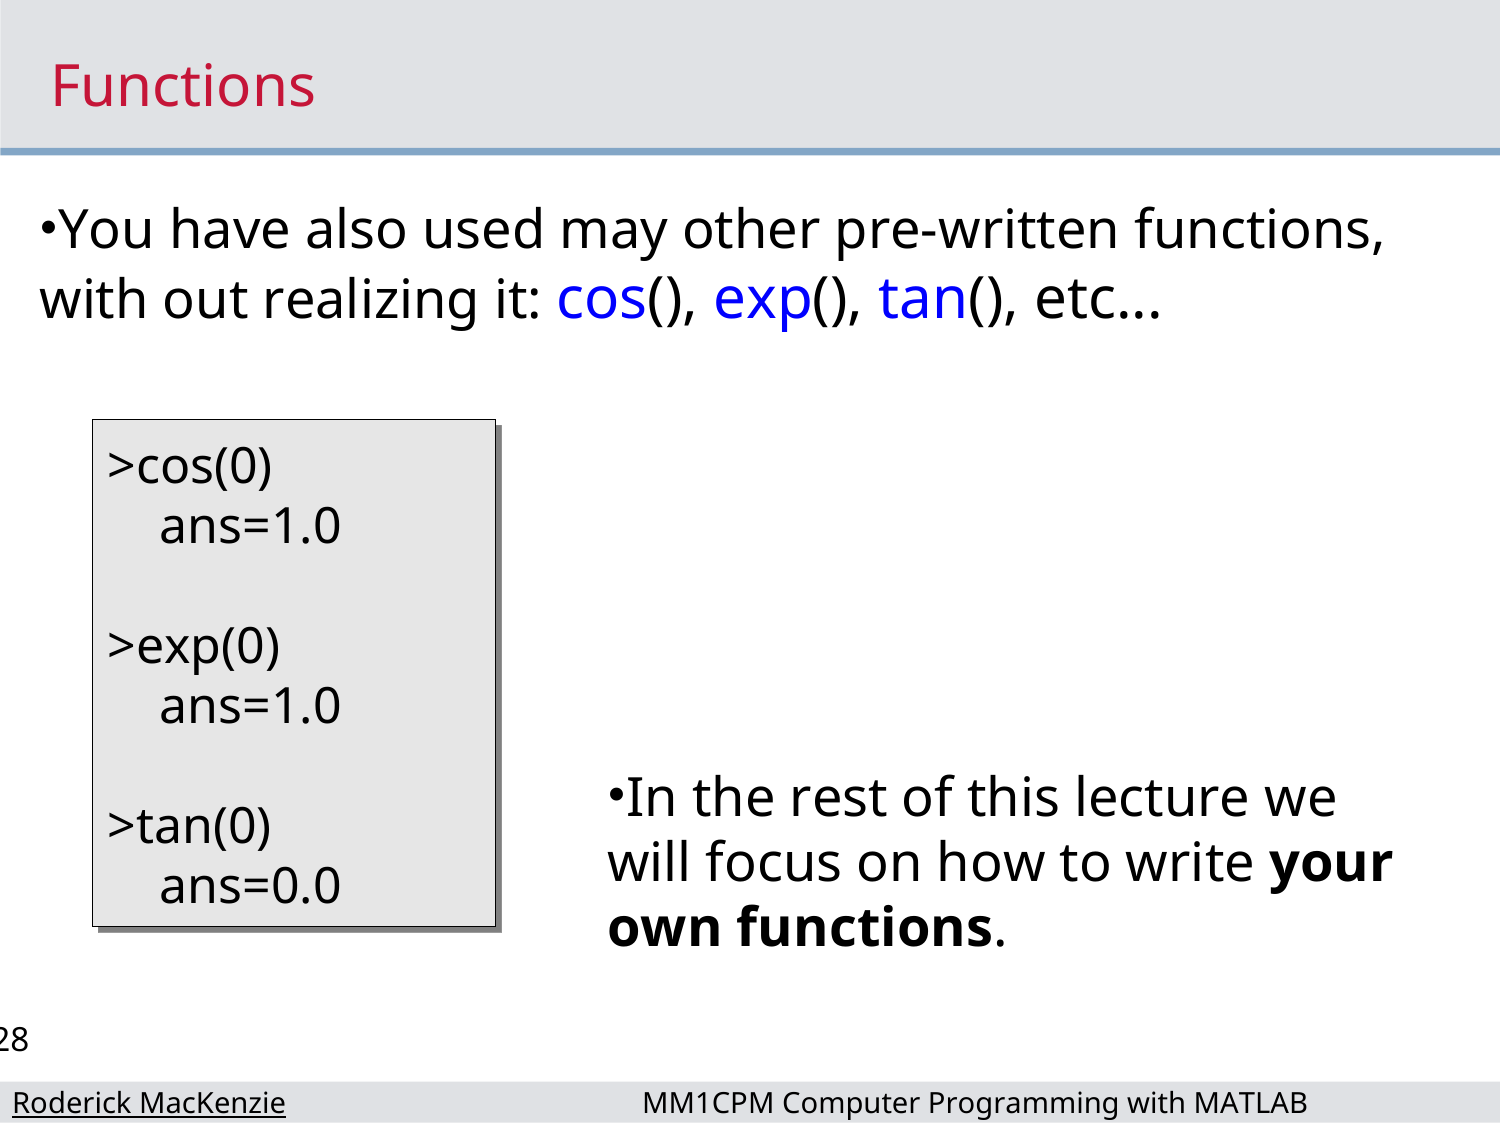

# Functions
You have also used may other pre-written functions, with out realizing it: cos(), exp(), tan(), etc...
>cos(0)
 ans=1.0
>exp(0)
 ans=1.0
>tan(0)
 ans=0.0
In the rest of this lecture we will focus on how to write your own functions.